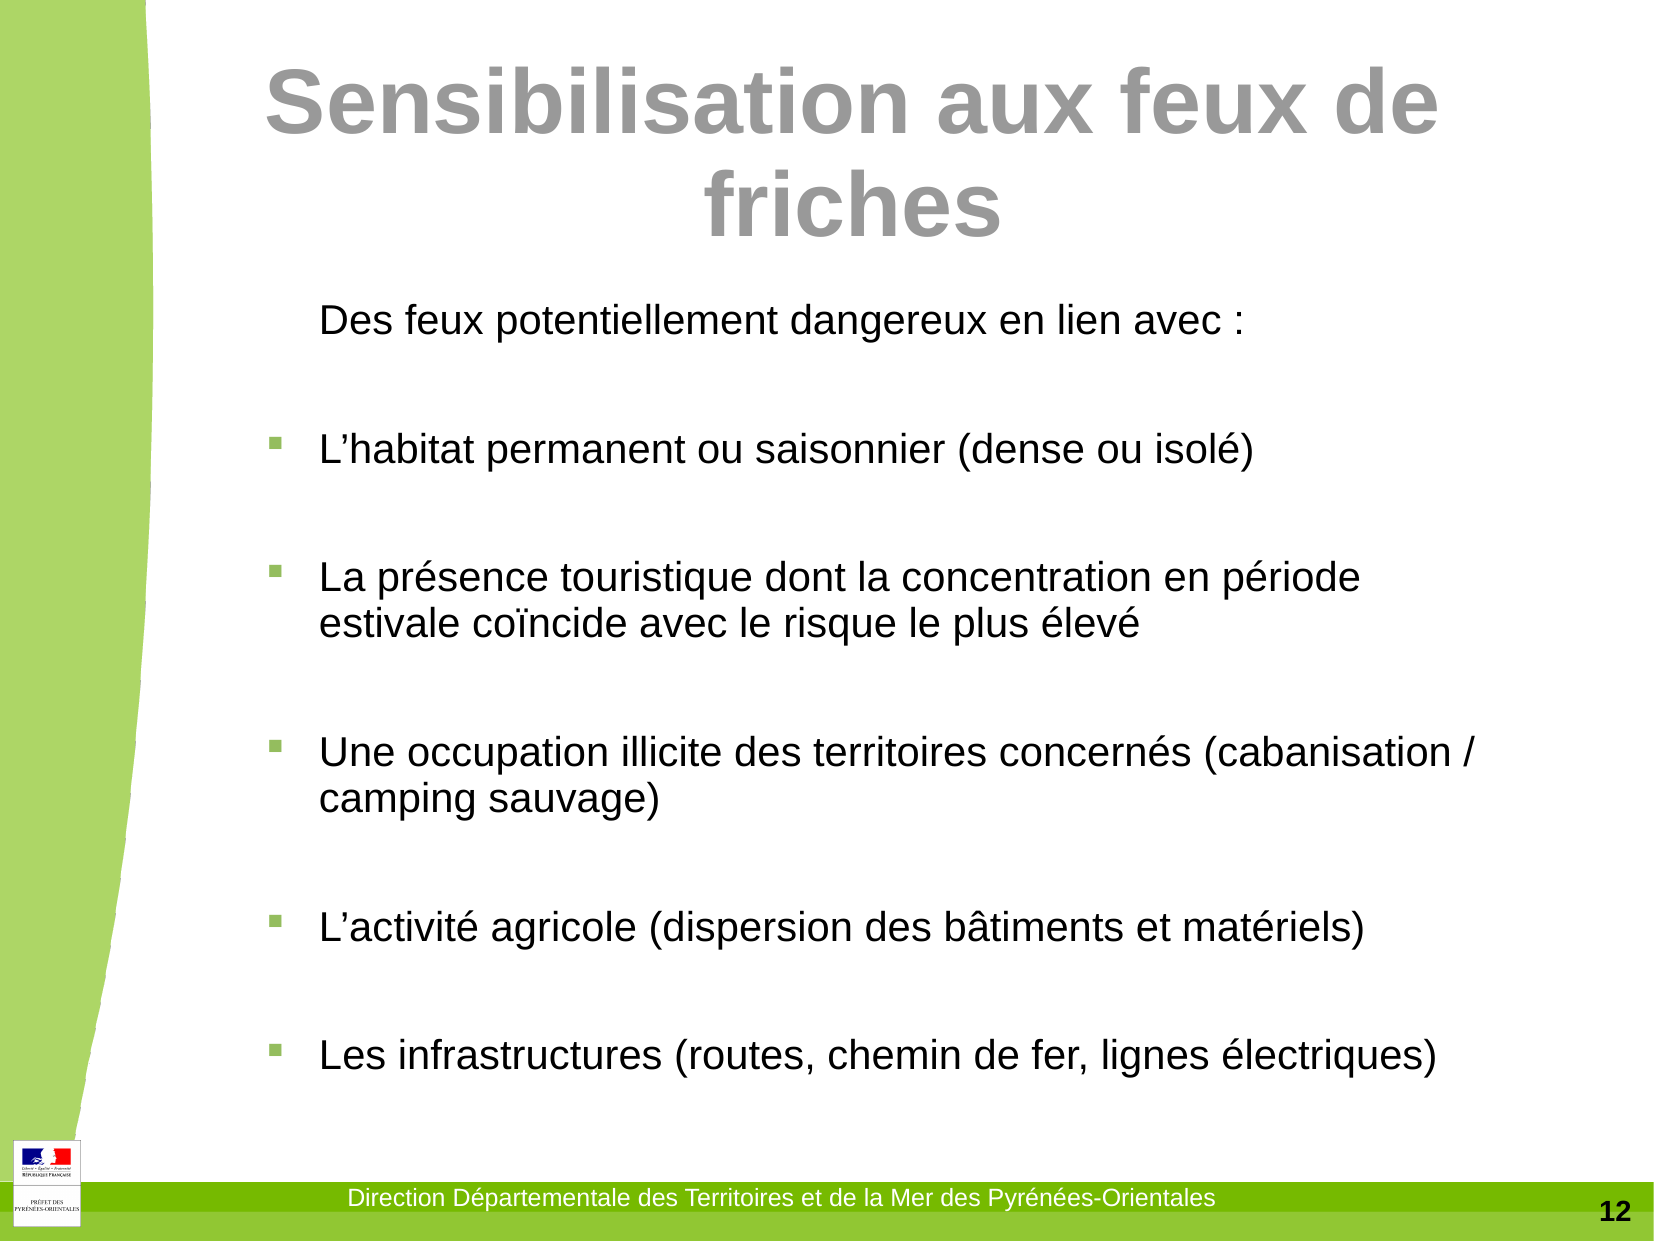

# Sensibilisation aux feux de friches
Des feux potentiellement dangereux en lien avec :
L’habitat permanent ou saisonnier (dense ou isolé)
La présence touristique dont la concentration en période estivale coïncide avec le risque le plus élevé
Une occupation illicite des territoires concernés (cabanisation / camping sauvage)
L’activité agricole (dispersion des bâtiments et matériels)
Les infrastructures (routes, chemin de fer, lignes électriques)
Direction Départementale des Territoires et de la Mer des Pyrénées-Orientales
12